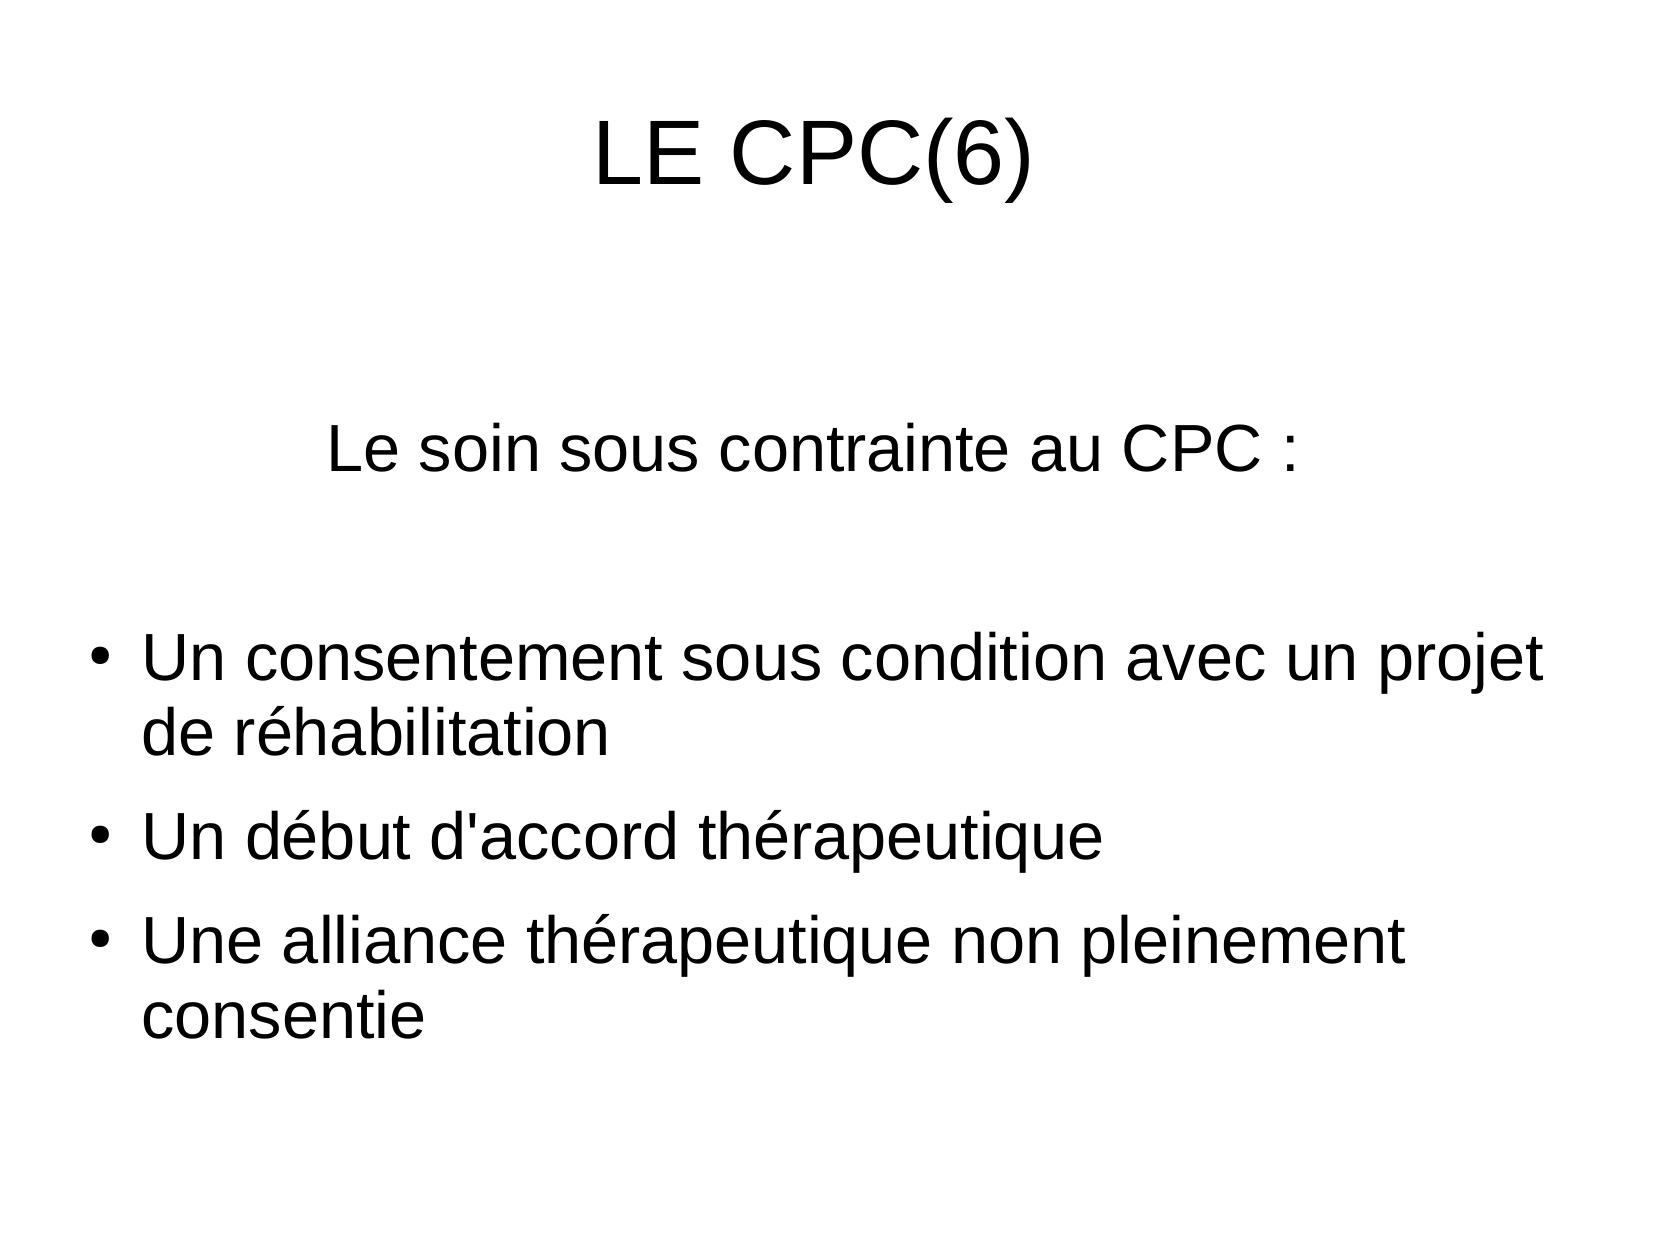

# LE CPC(6)
 Le soin sous contrainte au CPC :
Un consentement sous condition avec un projet de réhabilitation
Un début d'accord thérapeutique
Une alliance thérapeutique non pleinement consentie